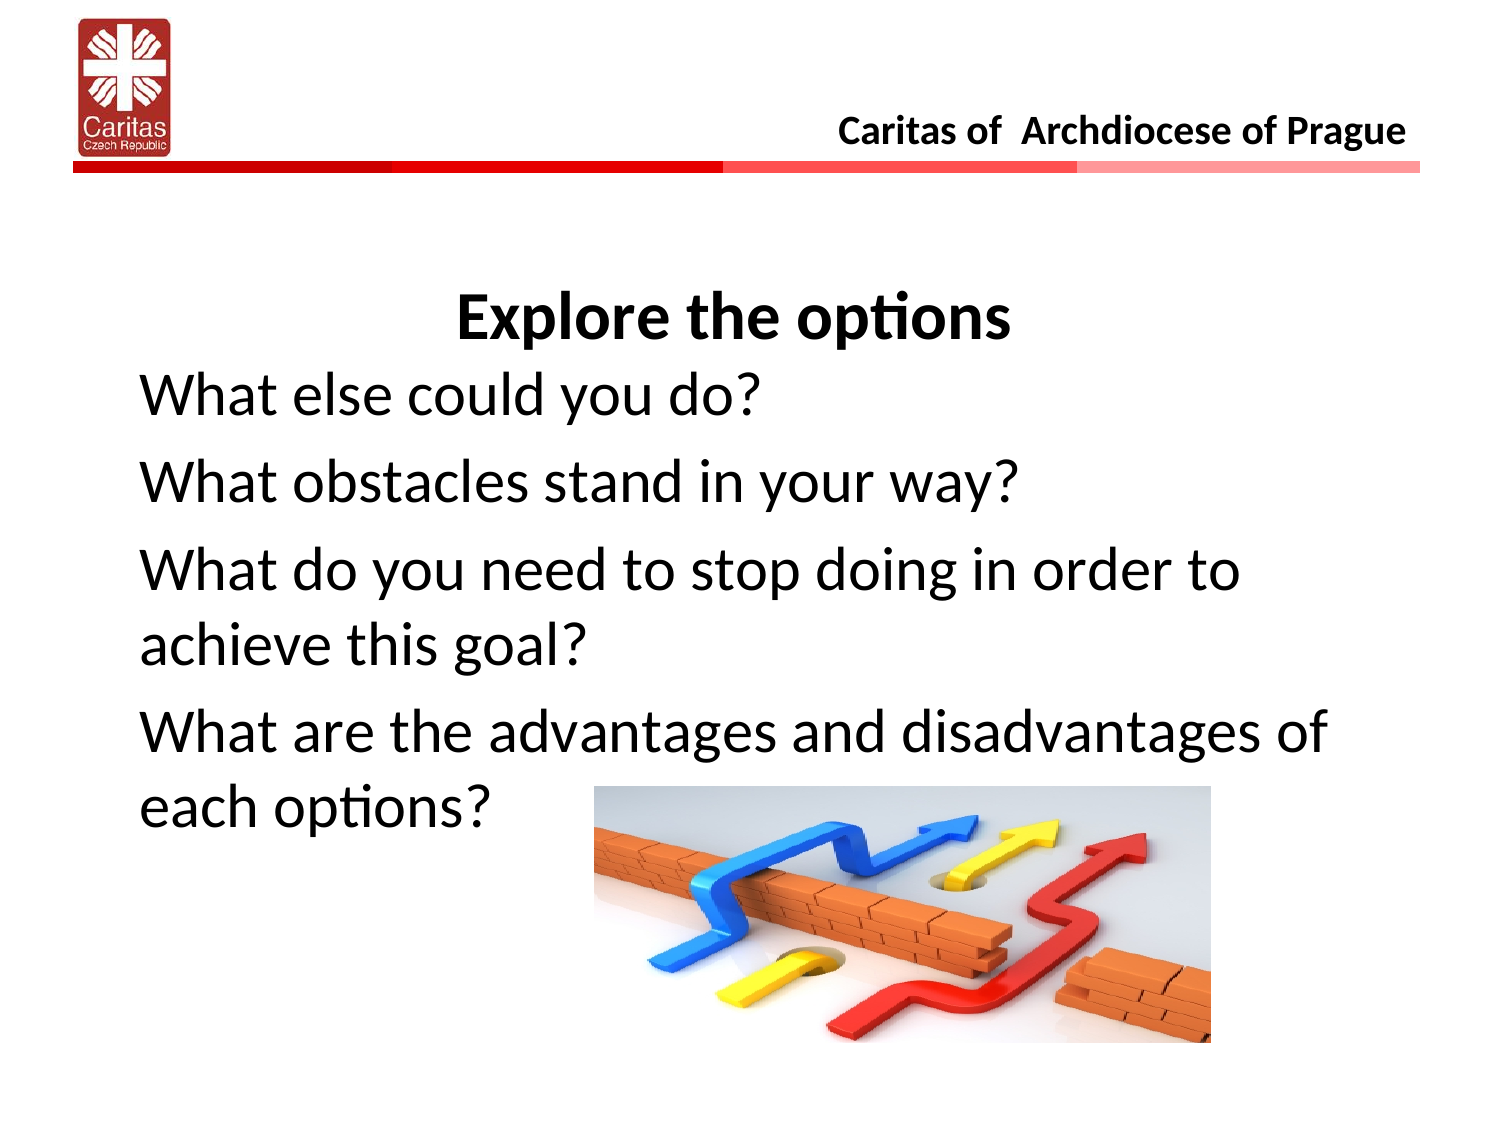

Caritas of Archdiocese of Prague
# Explore the options
What else could you do?
What obstacles stand in your way?
What do you need to stop doing in order to achieve this goal?
What are the advantages and disadvantages of each options?